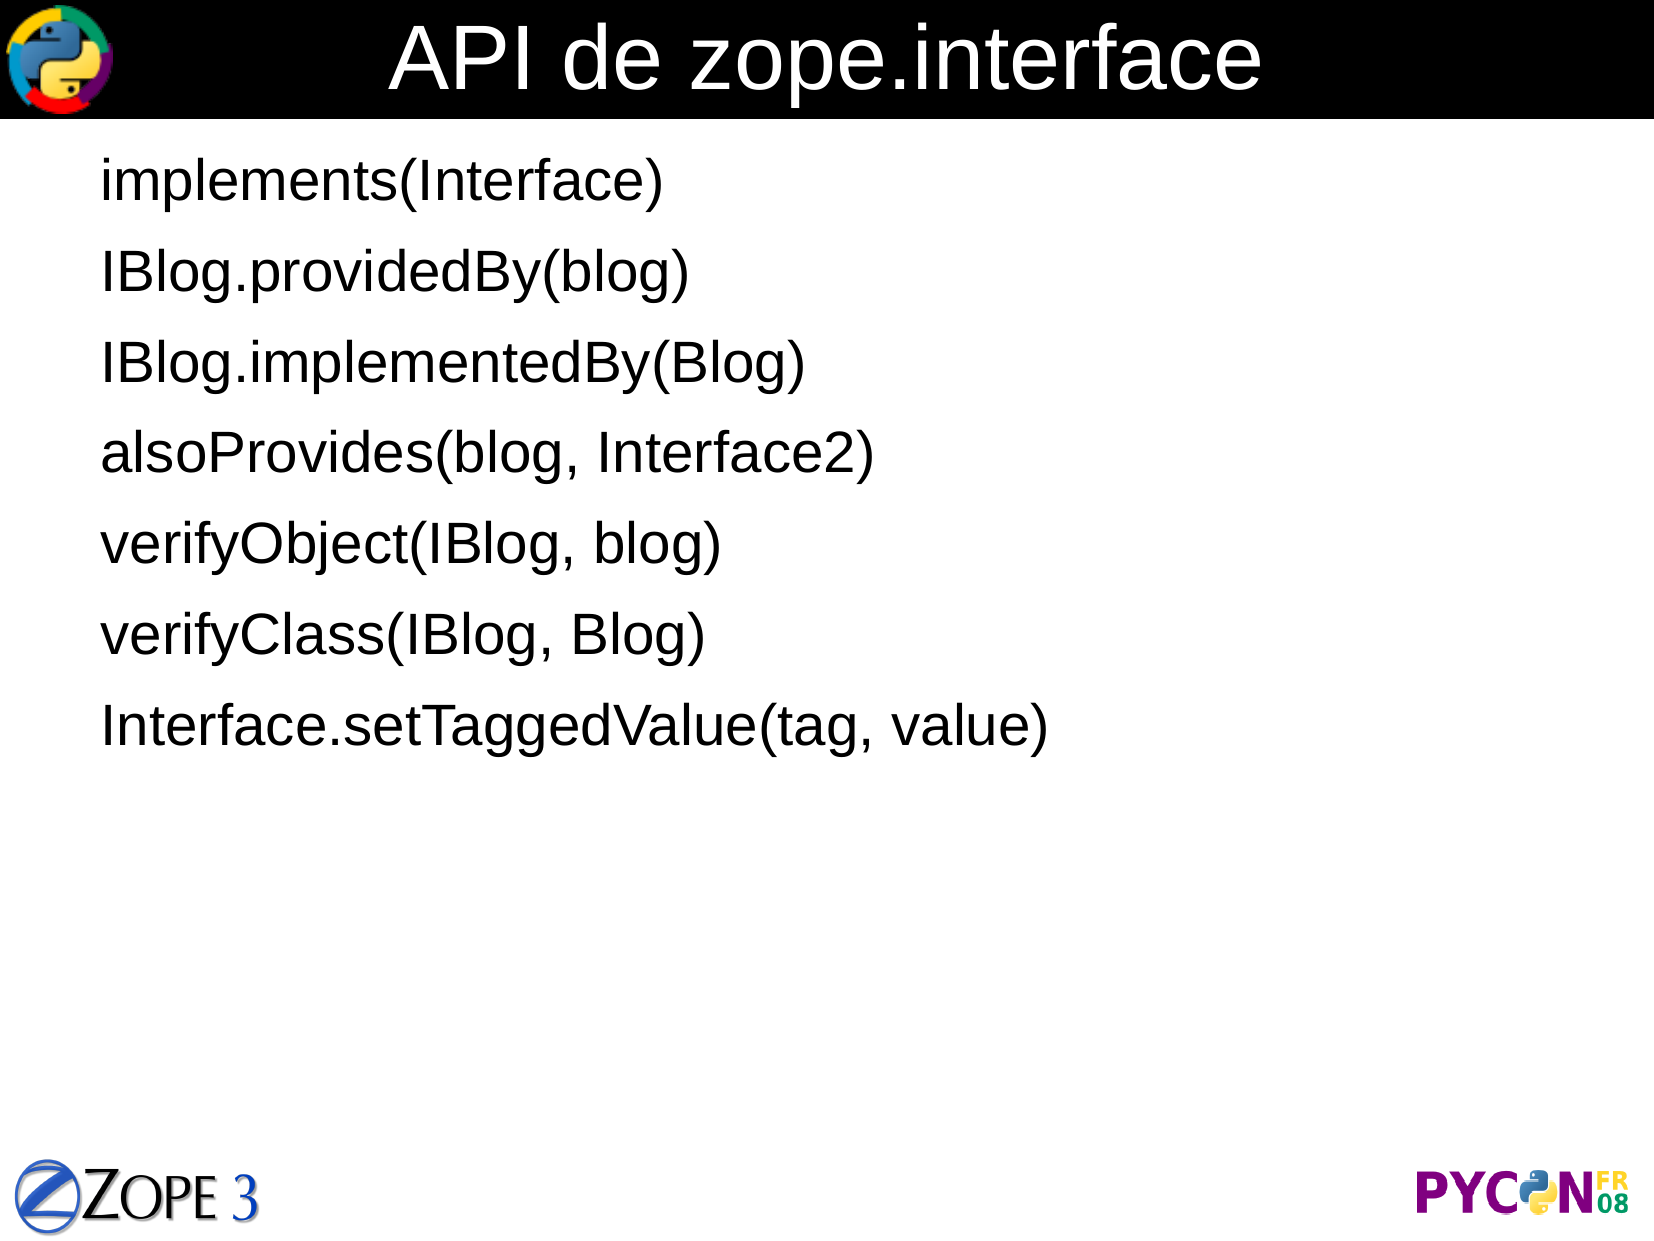

# API de zope.interface
implements(Interface)
IBlog.providedBy(blog)
IBlog.implementedBy(Blog)
alsoProvides(blog, Interface2)
verifyObject(IBlog, blog)
verifyClass(IBlog, Blog)
Interface.setTaggedValue(tag, value)